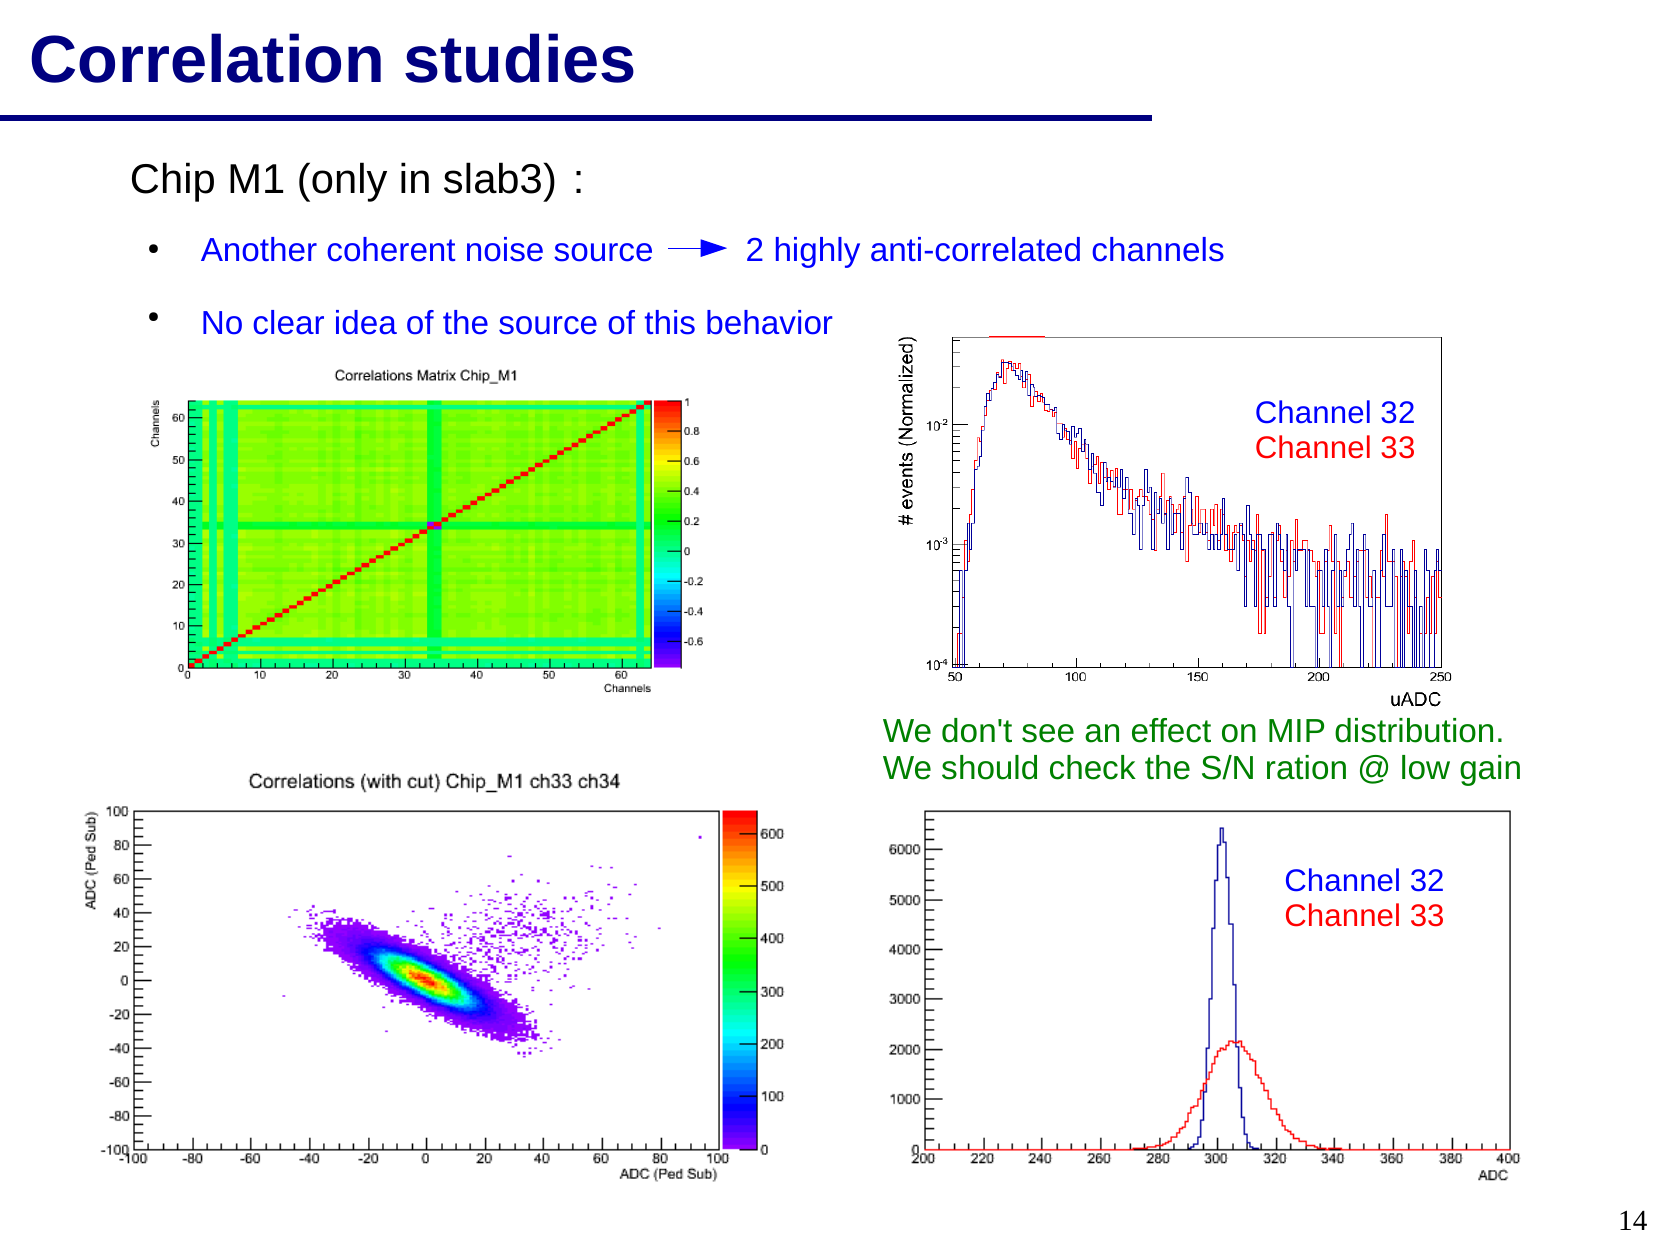

# Correlation studies
Chip M1 (only in slab3)	:
Another coherent noise source 2 highly anti-correlated channels
No clear idea of the source of this behavior
Channel 32
Channel 33
We don't see an effect on MIP distribution.
We should check the S/N ration @ low gain
Channel 32
Channel 33
14